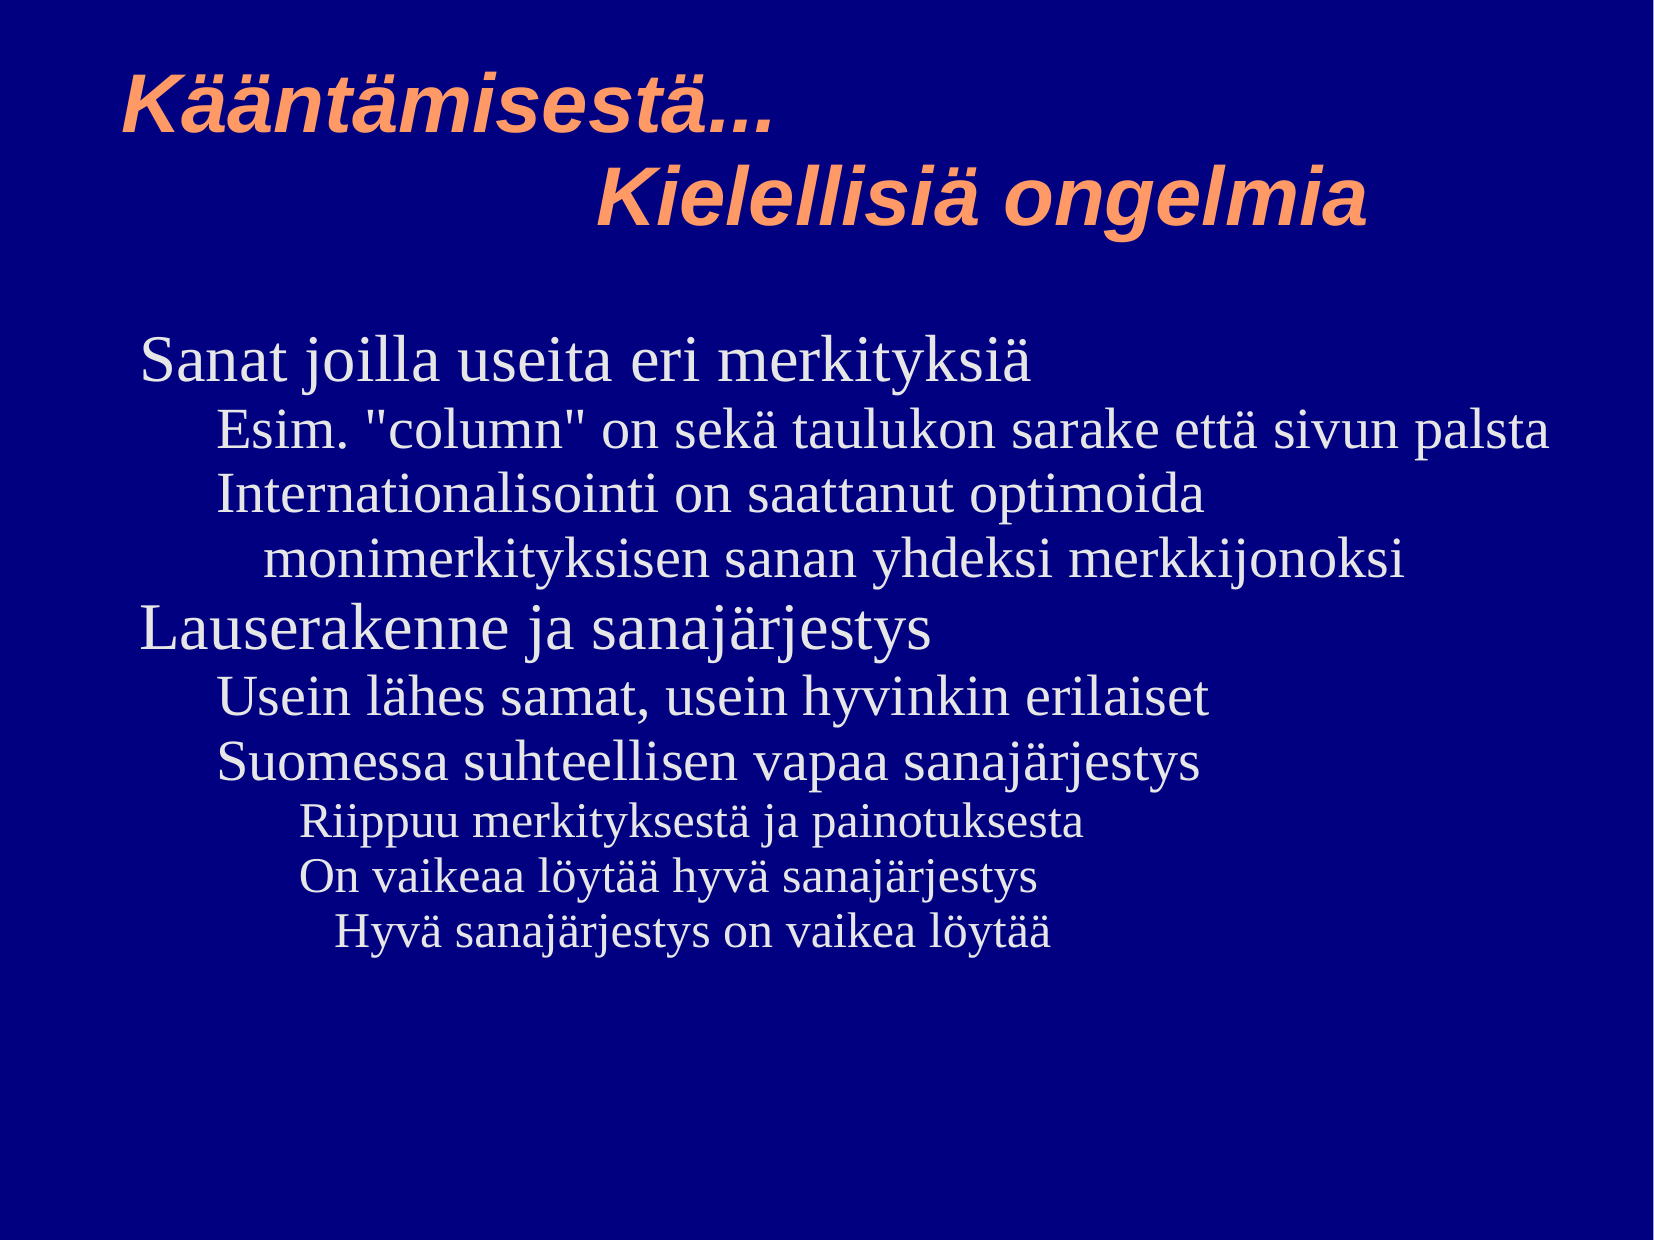

# Kääntämisestä... Kielellisiä ongelmia
Sanat joilla useita eri merkityksiä
Esim. "column" on sekä taulukon sarake että sivun palsta
Internationalisointi on saattanut optimoida monimerkityksisen sanan yhdeksi merkkijonoksi
Lauserakenne ja sanajärjestys
Usein lähes samat, usein hyvinkin erilaiset
Suomessa suhteellisen vapaa sanajärjestys
Riippuu merkityksestä ja painotuksesta
On vaikeaa löytää hyvä sanajärjestys
Hyvä sanajärjestys on vaikea löytää